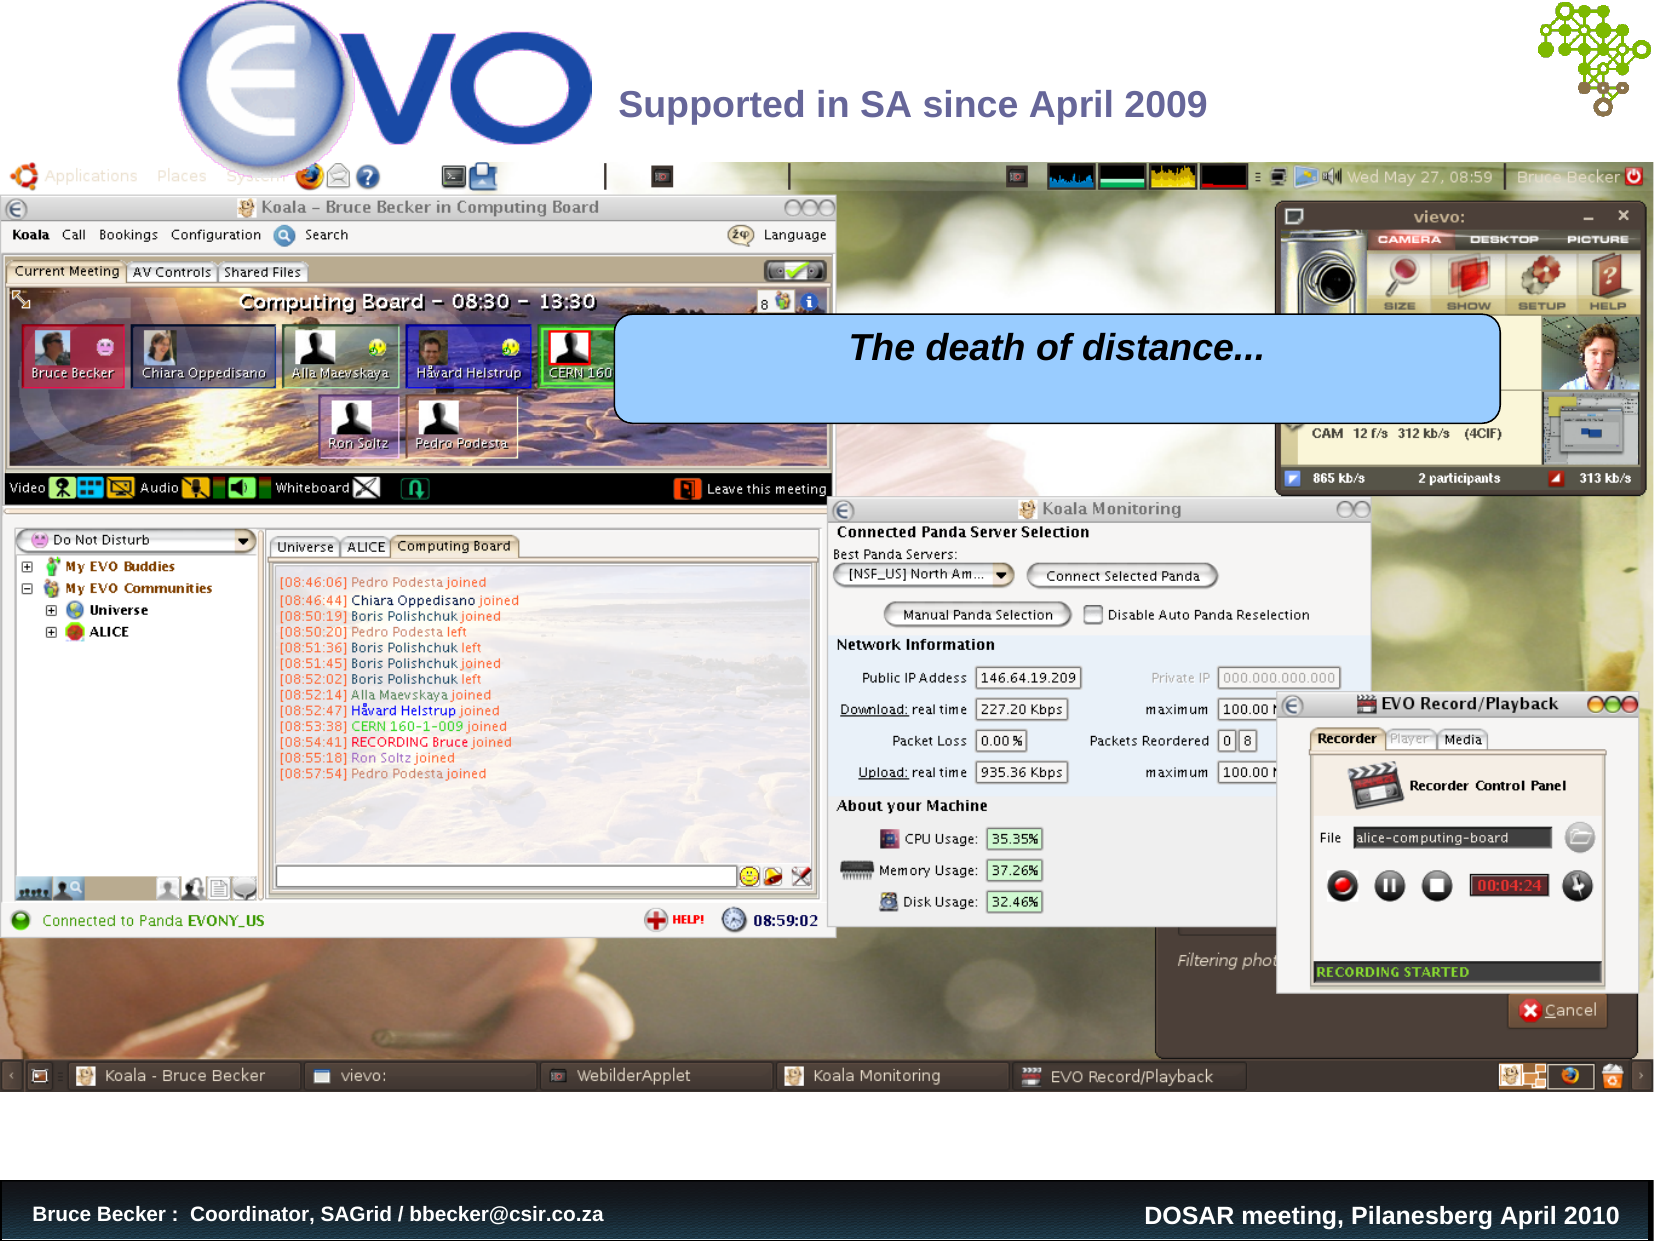

# Supported in SA since April 2009
The death of distance...
18